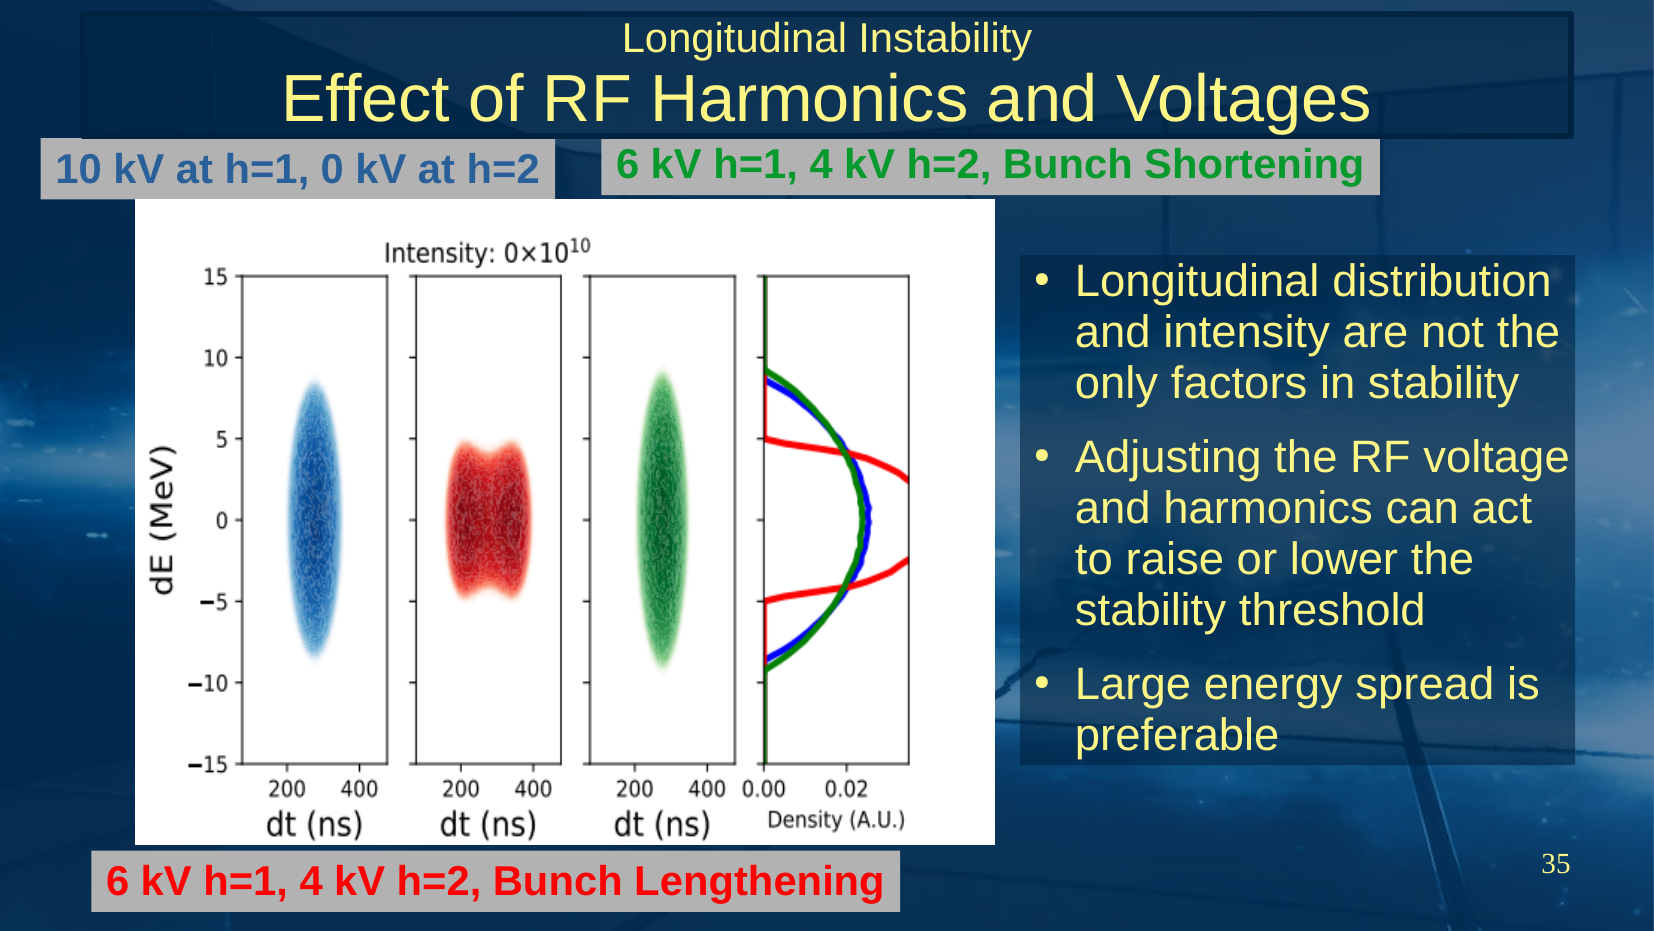

Longitudinal Instability
Effect of RF Harmonics and Voltages
6 kV h=1, 4 kV h=2, Bunch Shortening
10 kV at h=1, 0 kV at h=2
# Longitudinal distribution and intensity are not the only factors in stability
Adjusting the RF voltage and harmonics can act to raise or lower the stability threshold
Large energy spread is preferable
35
6 kV h=1, 4 kV h=2, Bunch Lengthening